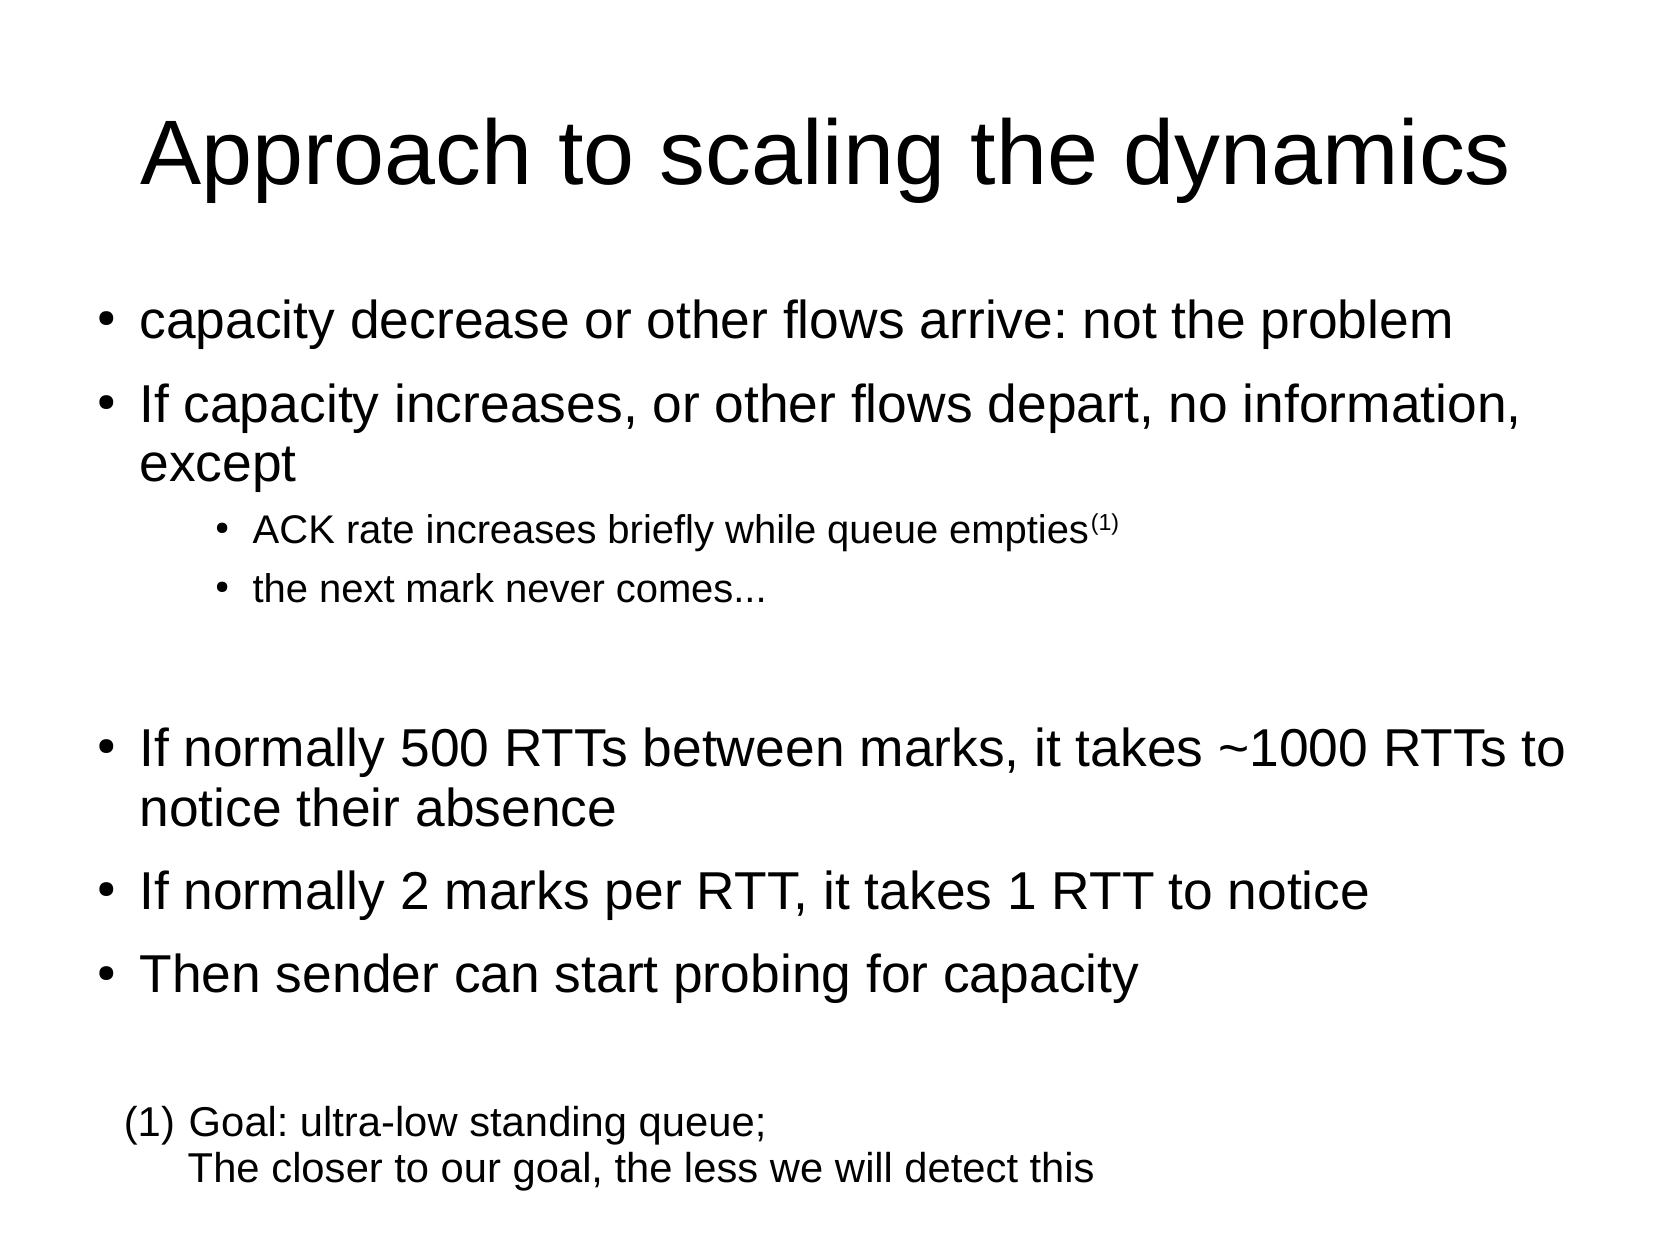

# Approach to scaling the dynamics
capacity decrease or other flows arrive: not the problem
If capacity increases, or other flows depart, no information, except
ACK rate increases briefly while queue empties(1)
the next mark never comes...
If normally 500 RTTs between marks, it takes ~1000 RTTs to notice their absence
If normally 2 marks per RTT, it takes 1 RTT to notice
Then sender can start probing for capacity
 Goal: ultra-low standing queue;
 The closer to our goal, the less we will detect this